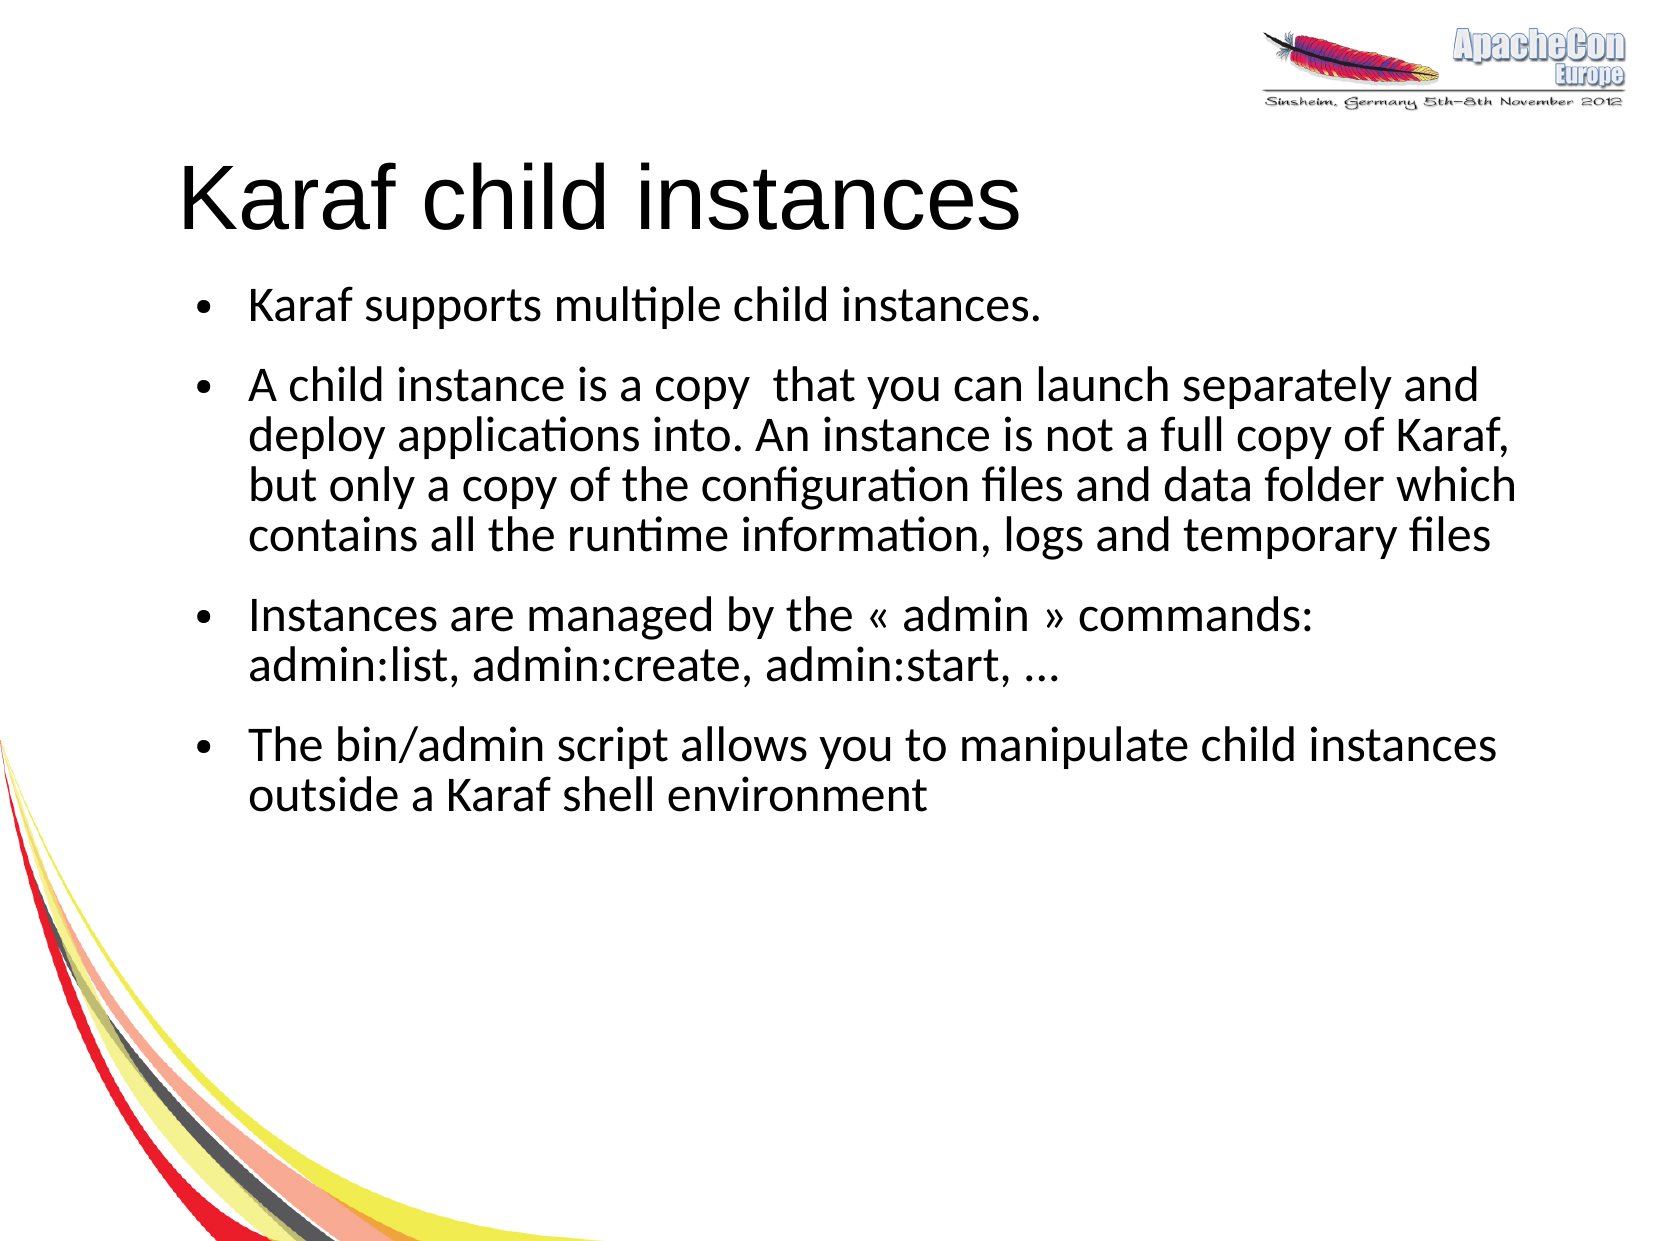

# Karaf child instances
Karaf supports multiple child instances.
A child instance is a copy that you can launch separately and deploy applications into. An instance is not a full copy of Karaf, but only a copy of the configuration files and data folder which contains all the runtime information, logs and temporary files
Instances are managed by the « admin » commands: admin:list, admin:create, admin:start, ...
The bin/admin script allows you to manipulate child instances outside a Karaf shell environment